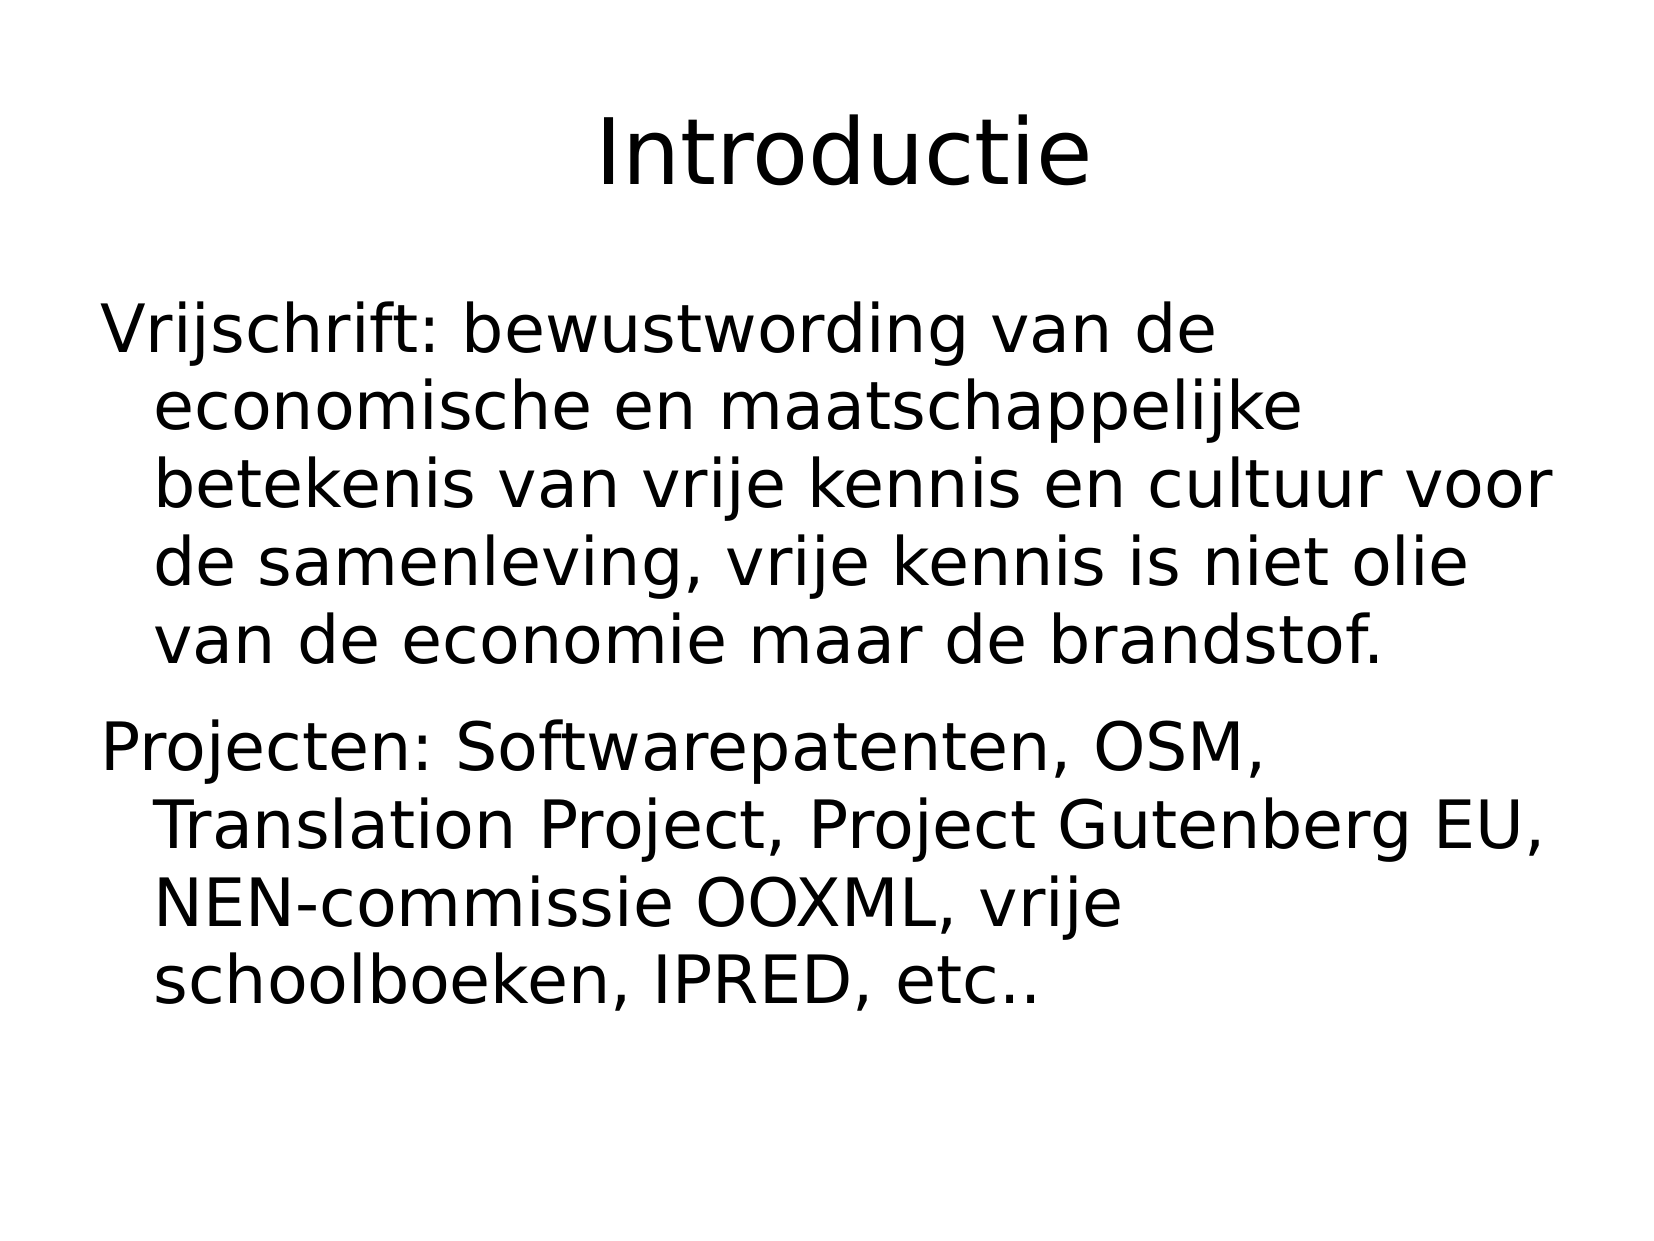

# Introductie
Vrijschrift: bewustwording van de economische en maatschappelijke betekenis van vrije kennis en cultuur voor de samenleving, vrije kennis is niet olie van de economie maar de brandstof.
Projecten: Softwarepatenten, OSM, Translation Project, Project Gutenberg EU, NEN-commissie OOXML, vrije schoolboeken, IPRED, etc..